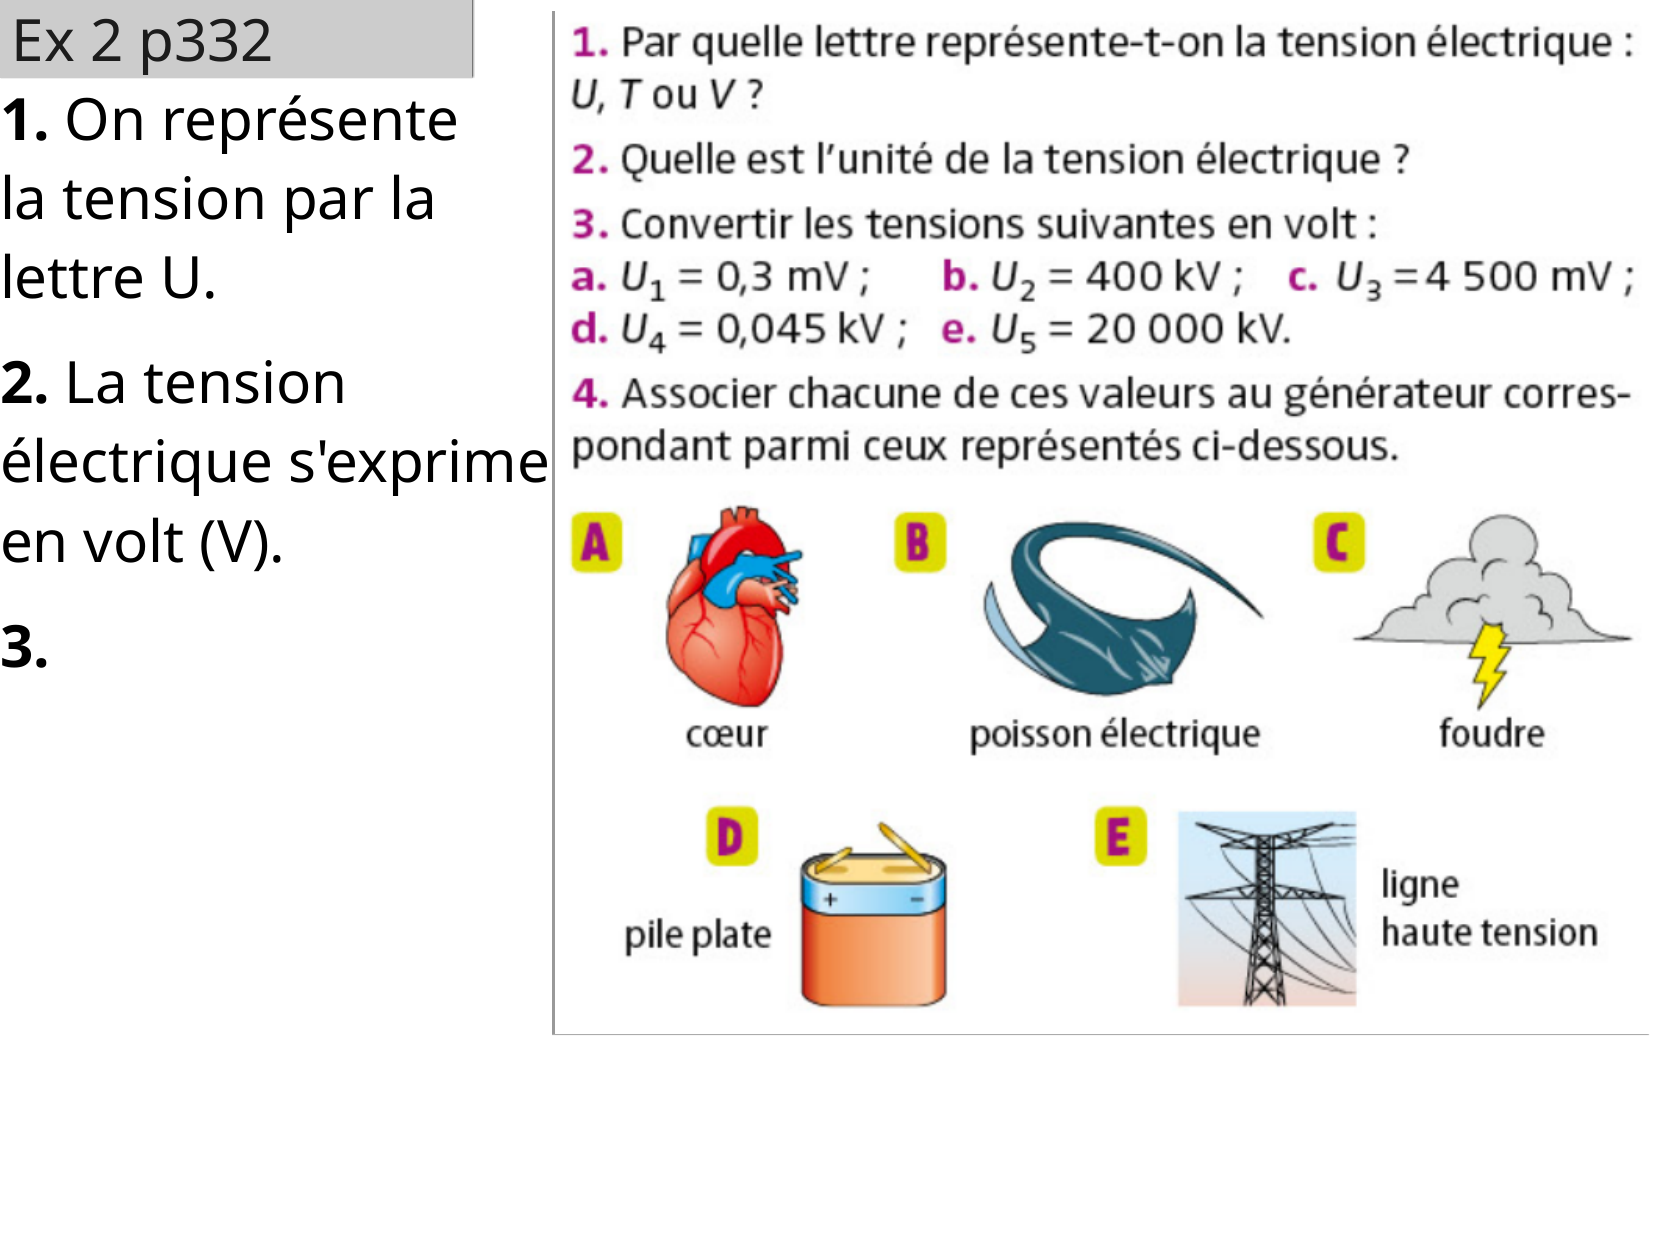

# Ex 2 p332
1. On représente
la tension par la
lettre U.
2. La tension
électrique s'exprime
en volt (V).
3.